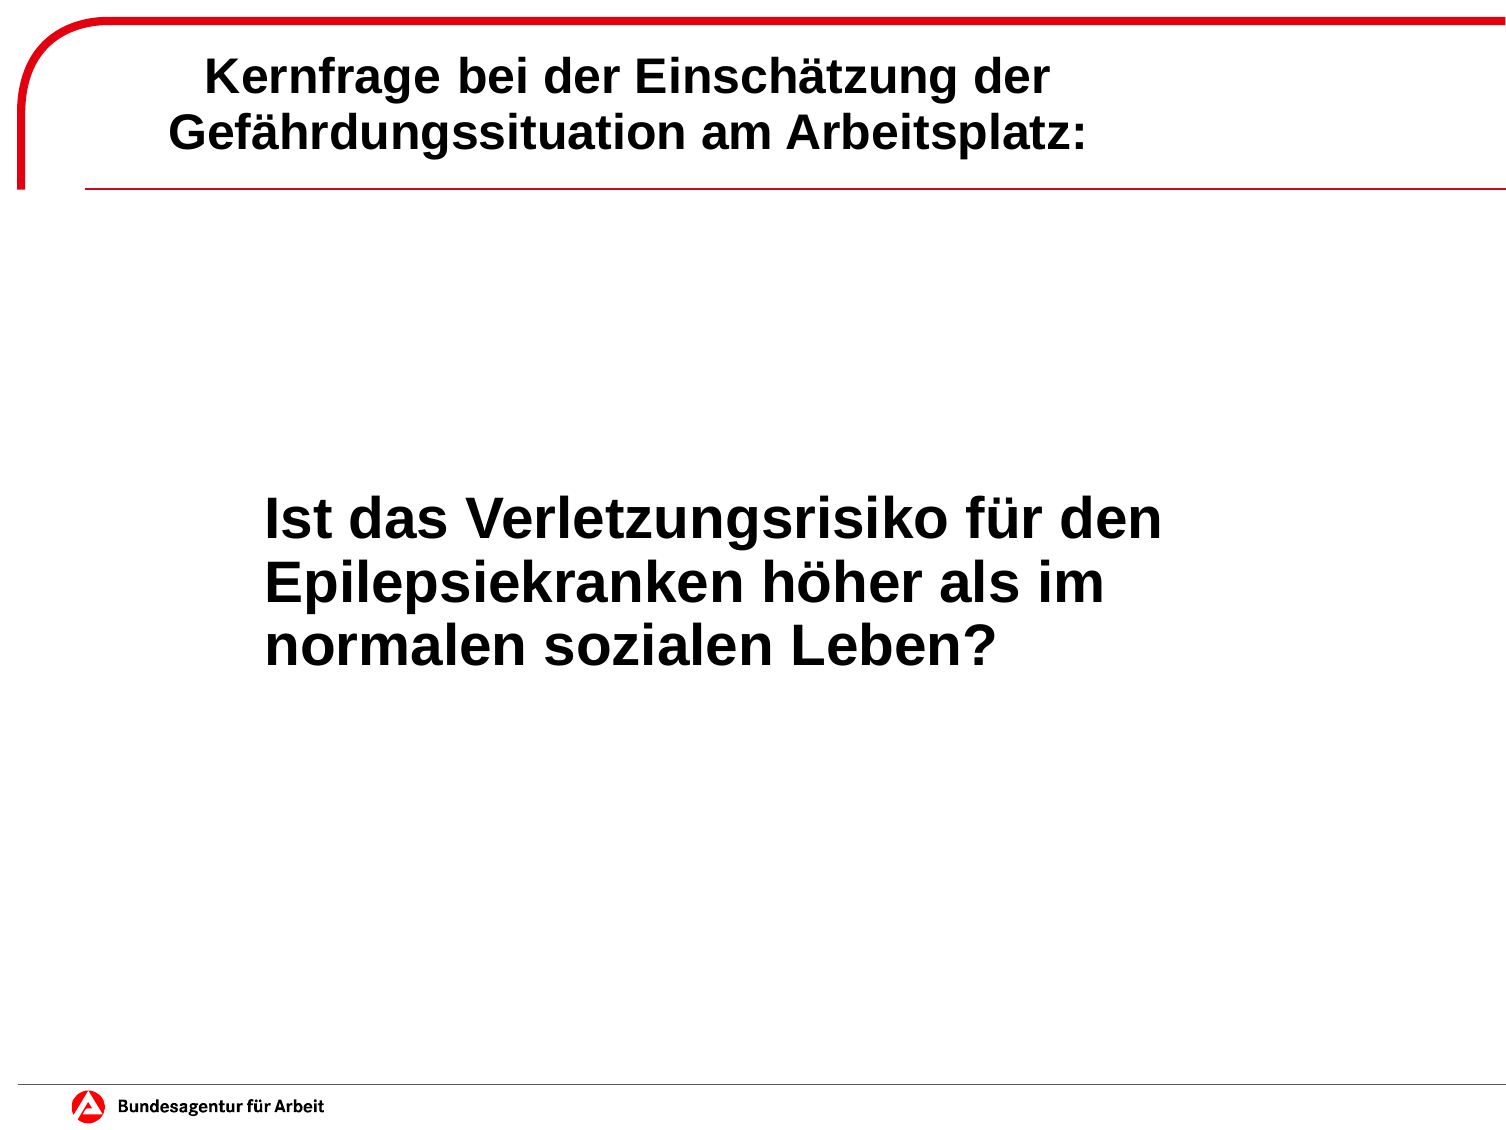

Kernfrage bei der Einschätzung der Gefährdungssituation am Arbeitsplatz:
Ist das Verletzungsrisiko für den
Epilepsiekranken höher als im
normalen sozialen Leben?